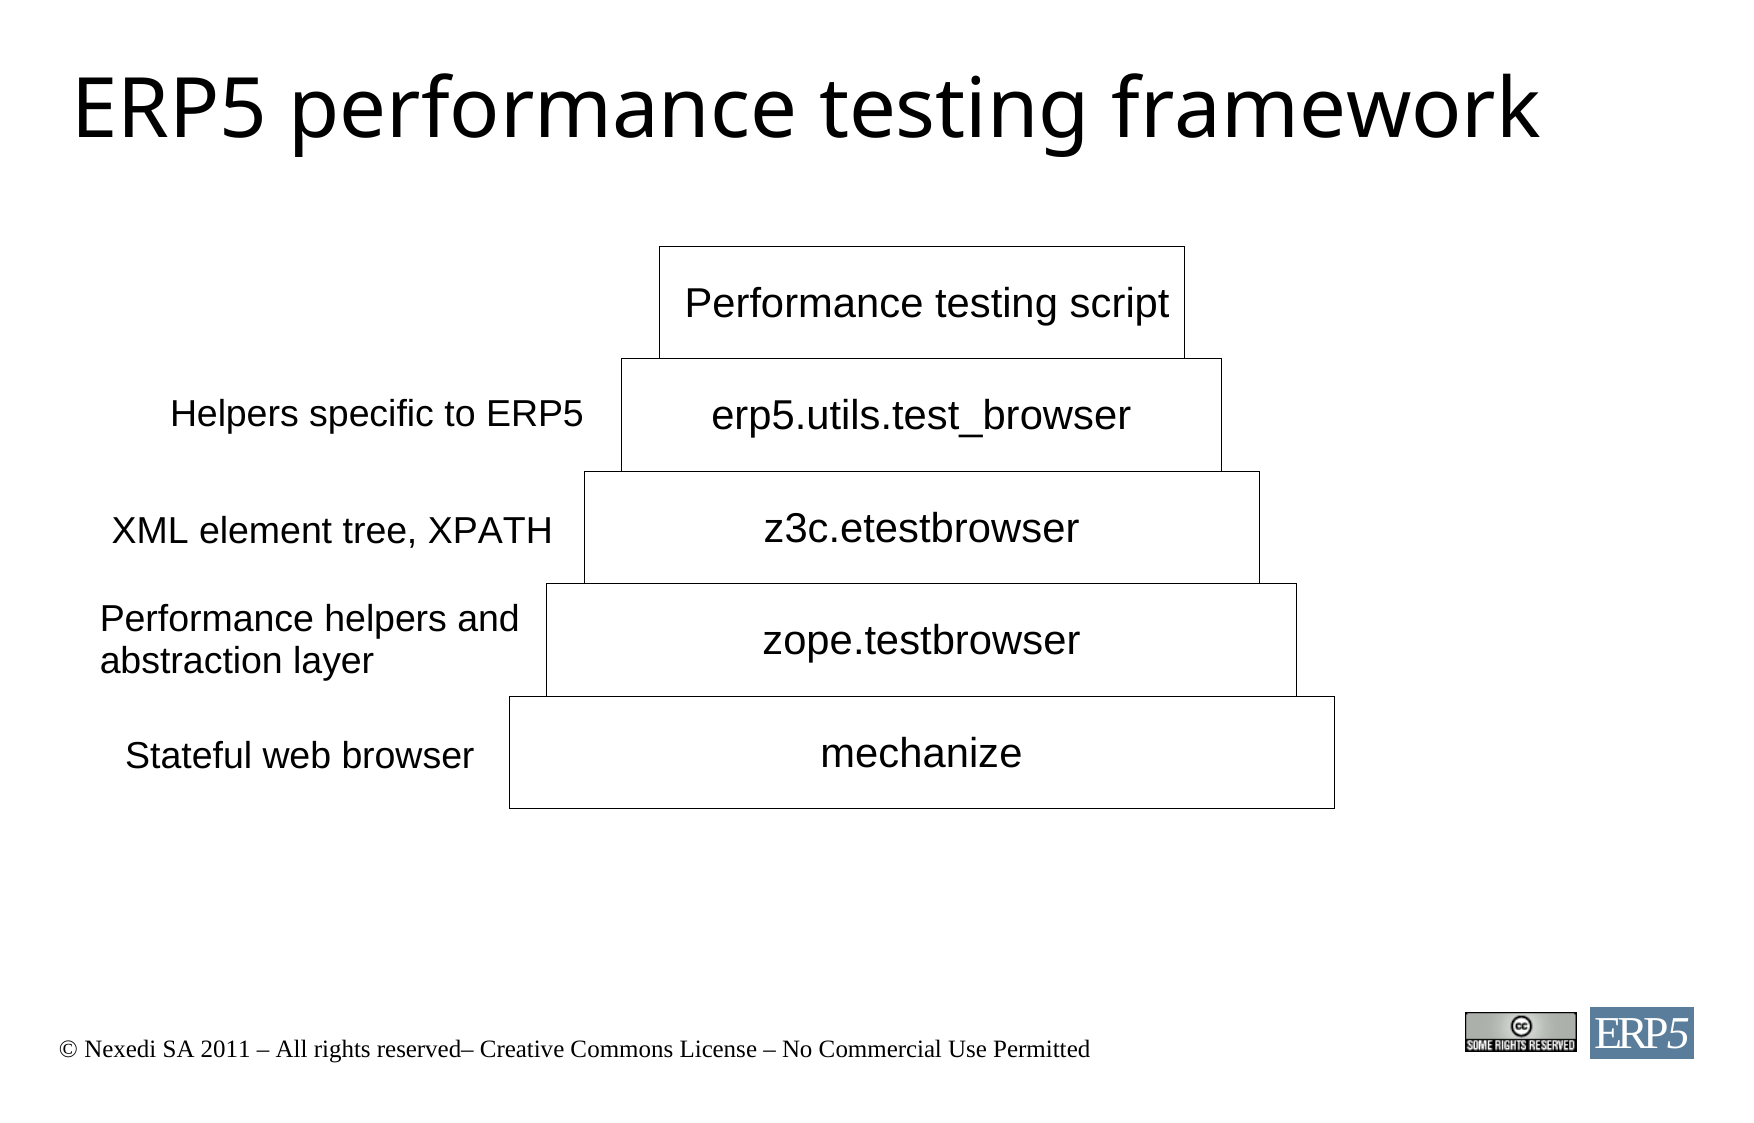

# ERP5 performance testing framework
 Performance testing script
erp5.utils.test_browser
Helpers specific to ERP5
z3c.etestbrowser
XML element tree, XPATH
zope.testbrowser
Performance helpers and abstraction layer
mechanize
Stateful web browser